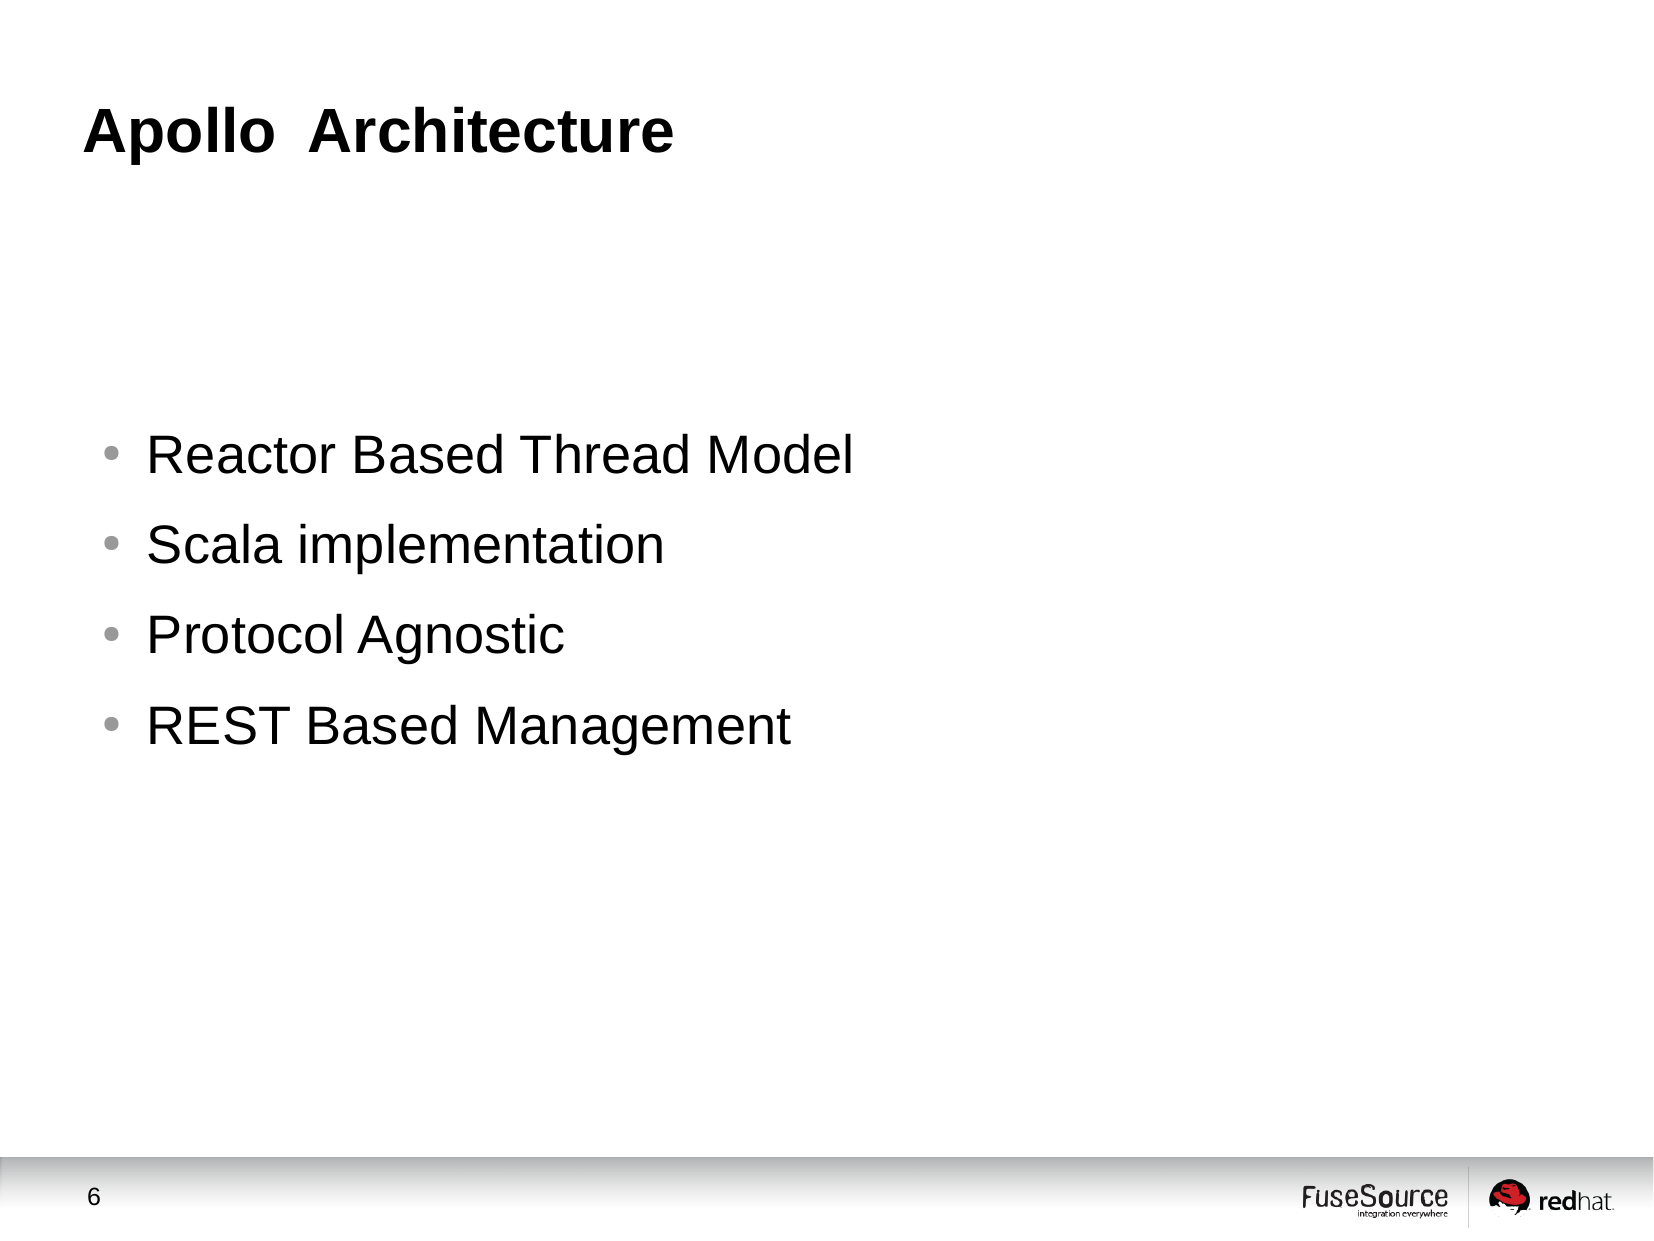

# Apollo 	Architecture
Reactor Based Thread Model
Scala implementation
Protocol Agnostic
REST Based Management